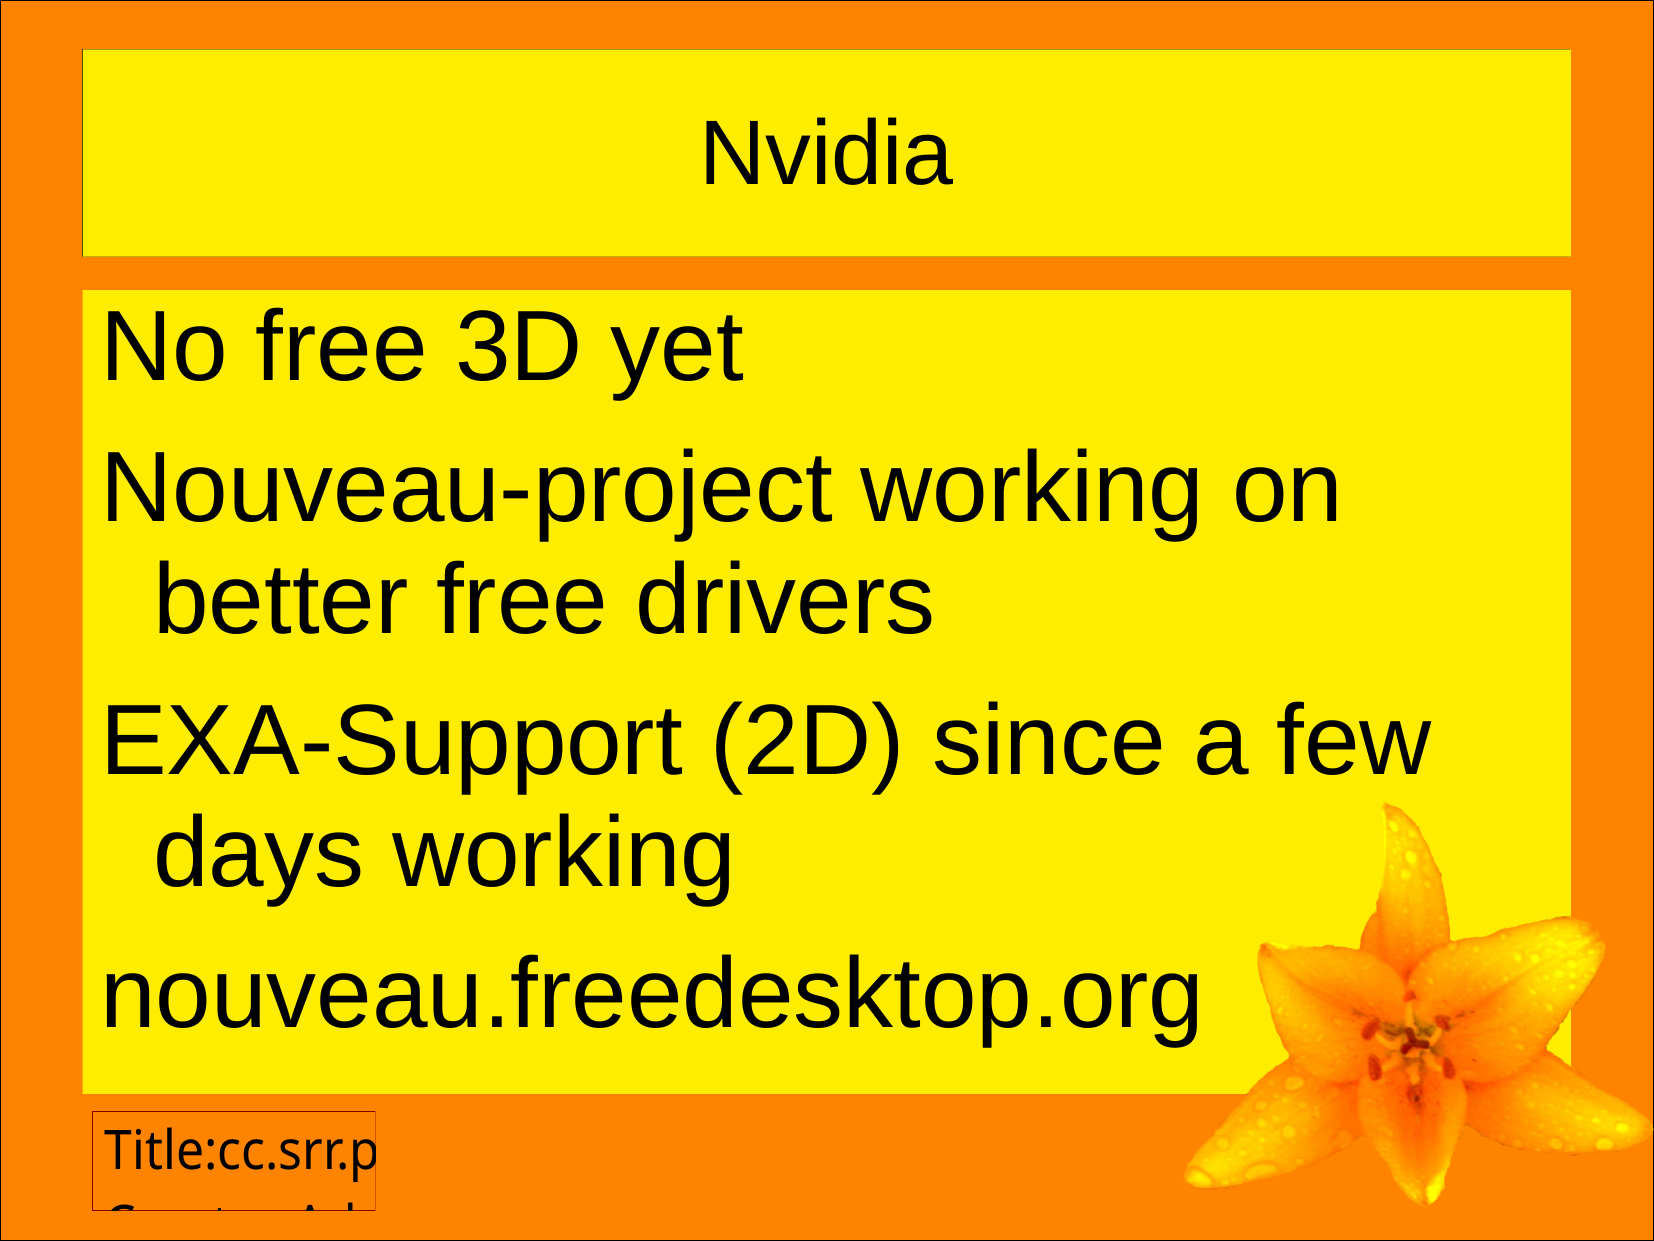

# Nvidia
No free 3D yet
Nouveau-project working on better free drivers
EXA-Support (2D) since a few days working
nouveau.freedesktop.org